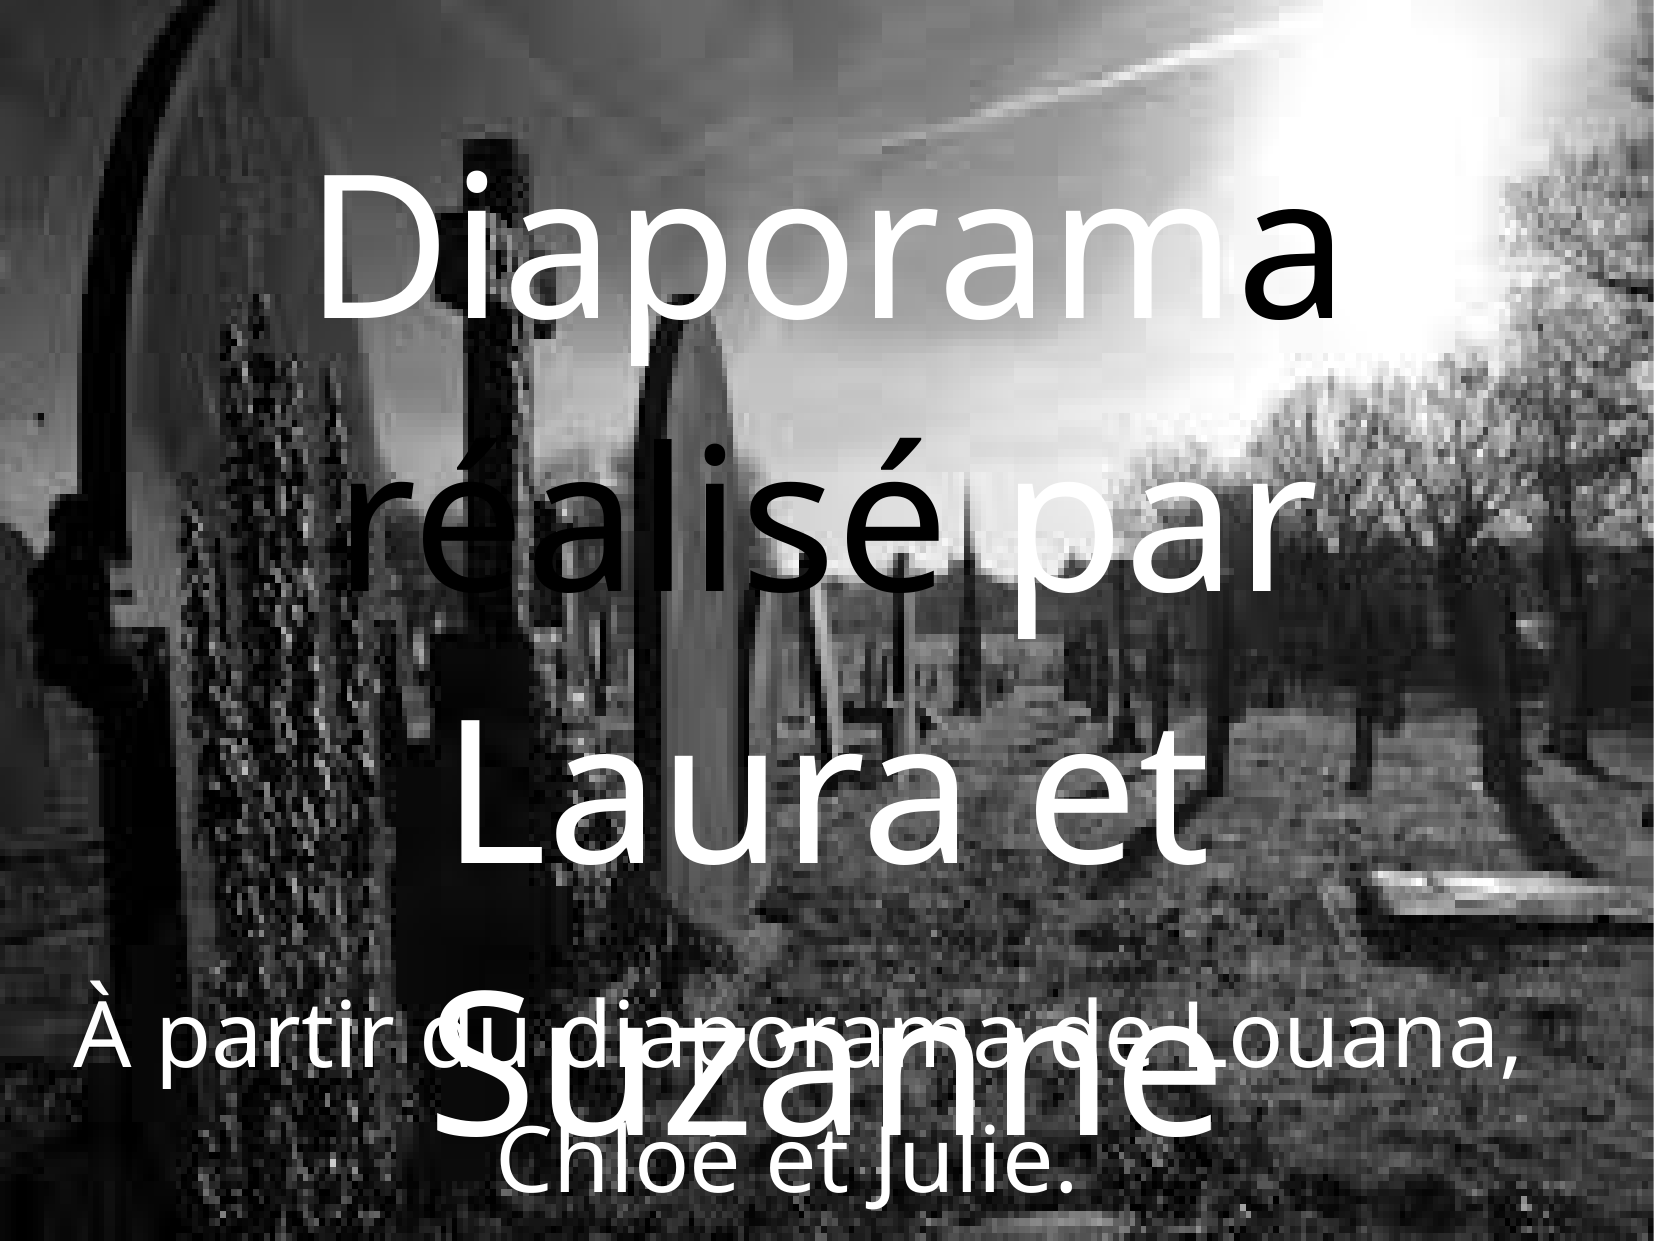

# Diaporama réalisé par Laura et Suzanne
 À partir du diaporama de Louana, Chloé et Julie.